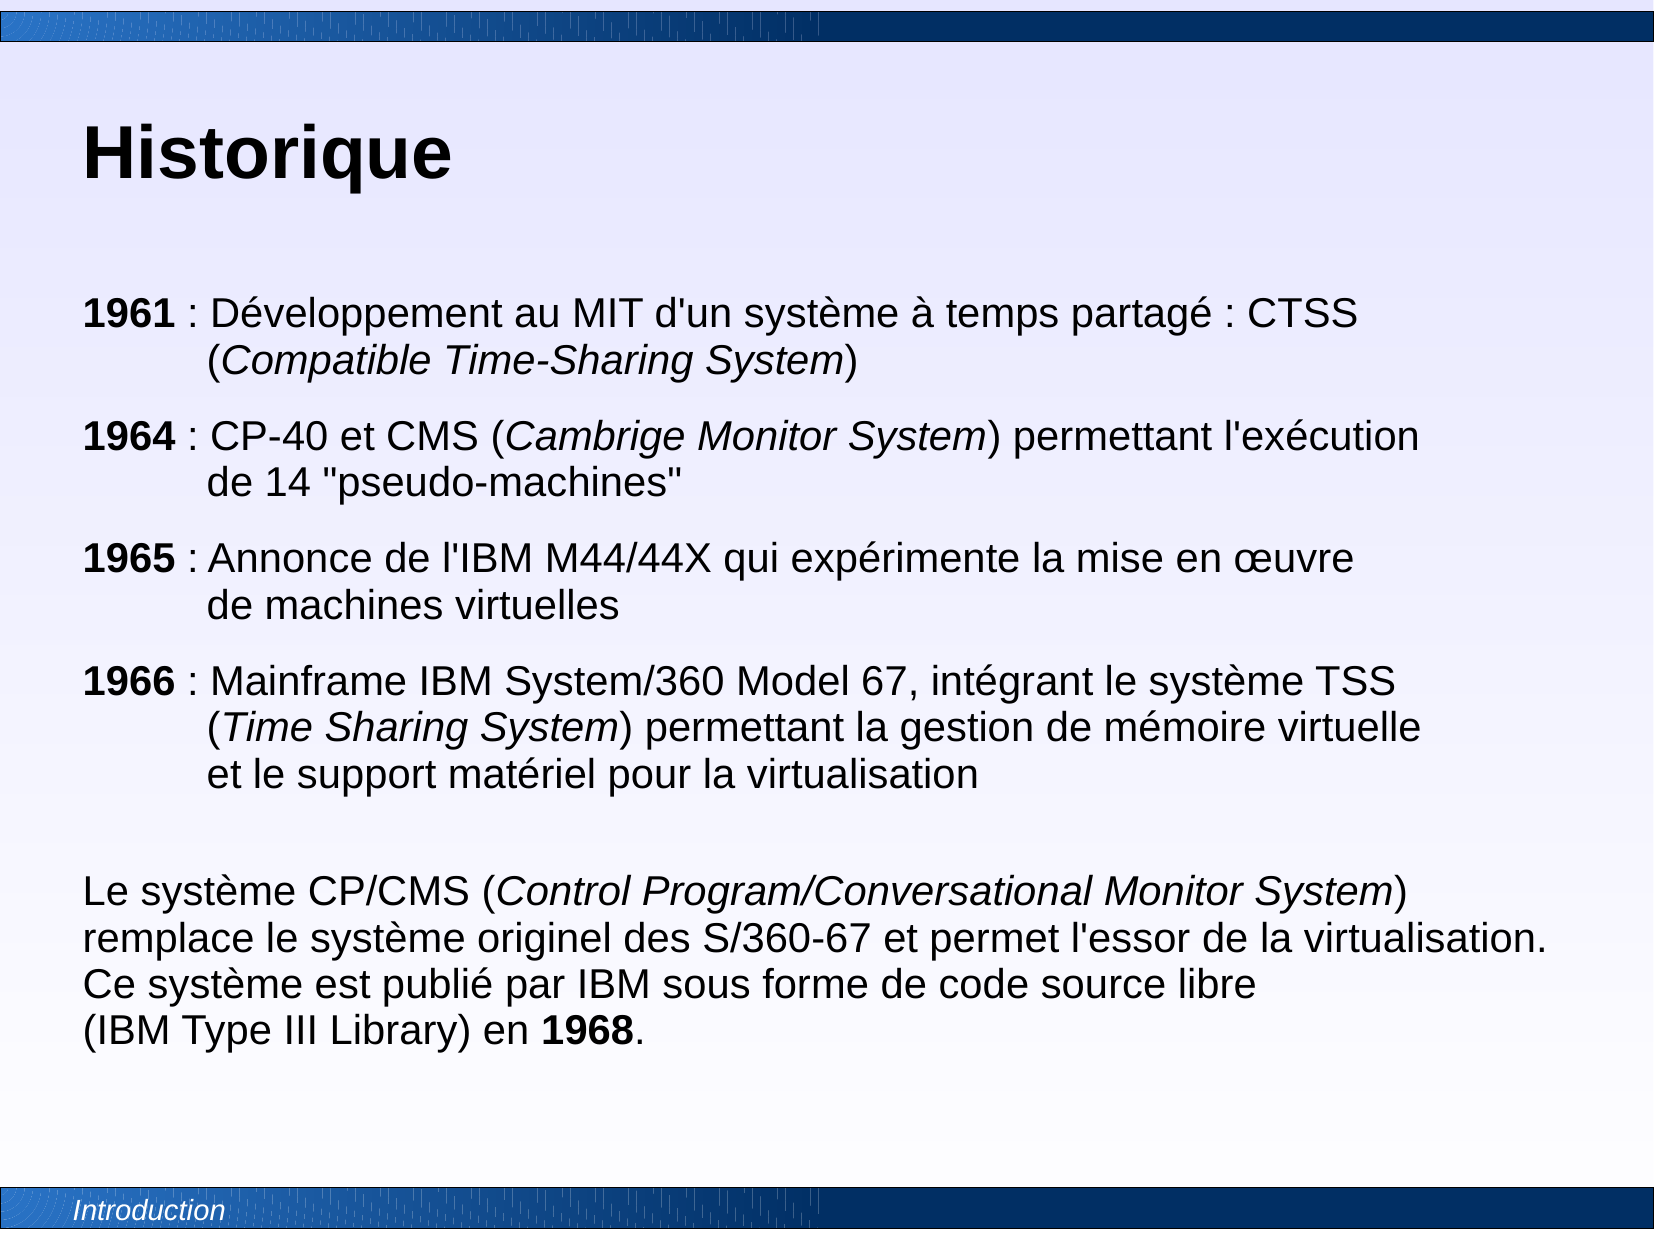

# Historique
1961 : Développement au MIT d'un système à temps partagé : CTSS
(Compatible Time-Sharing System)
1964 : CP-40 et CMS (Cambrige Monitor System) permettant l'exécution
de 14 "pseudo-machines"
1965 : Annonce de l'IBM M44/44X qui expérimente la mise en œuvre
de machines virtuelles
1966 : Mainframe IBM System/360 Model 67, intégrant le système TSS
(Time Sharing System) permettant la gestion de mémoire virtuelle
et le support matériel pour la virtualisation
Le système CP/CMS (Control Program/Conversational Monitor System)
remplace le système originel des S/360-67 et permet l'essor de la virtualisation.
Ce système est publié par IBM sous forme de code source libre
(IBM Type III Library) en 1968.
Introduction